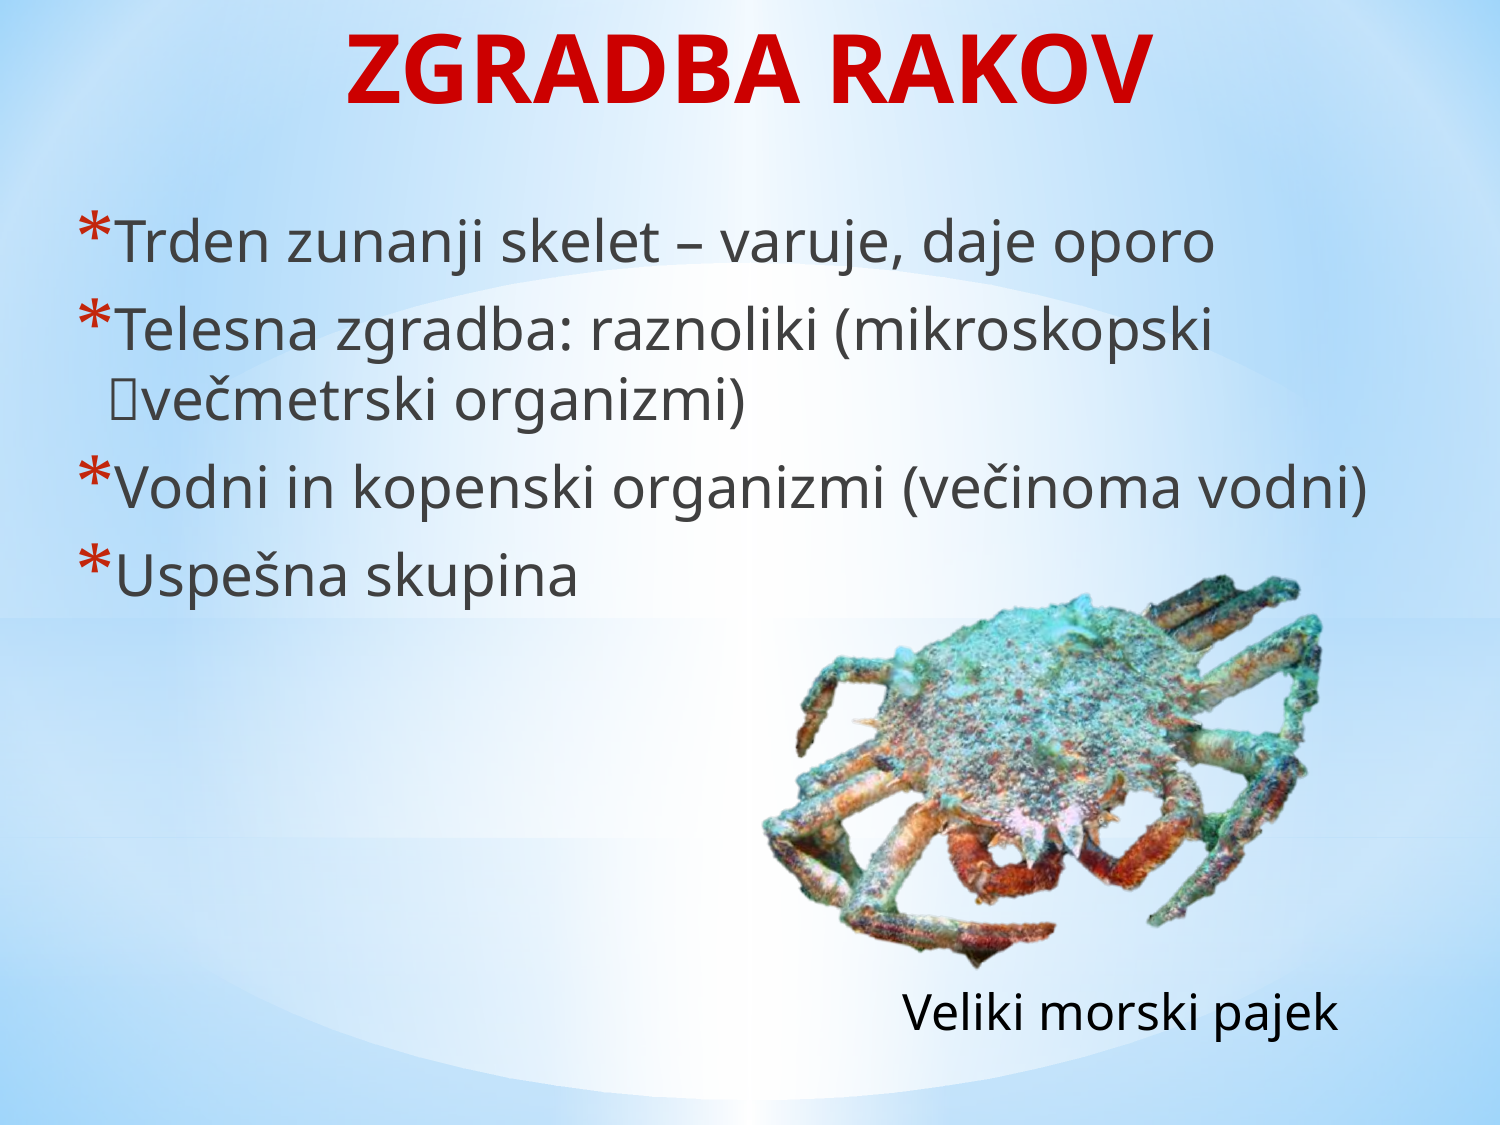

# ZGRADBA RAKOV
Trden zunanji skelet – varuje, daje oporo
Telesna zgradba: raznoliki (mikroskopski večmetrski organizmi)
Vodni in kopenski organizmi (večinoma vodni)
Uspešna skupina
Veliki morski pajek